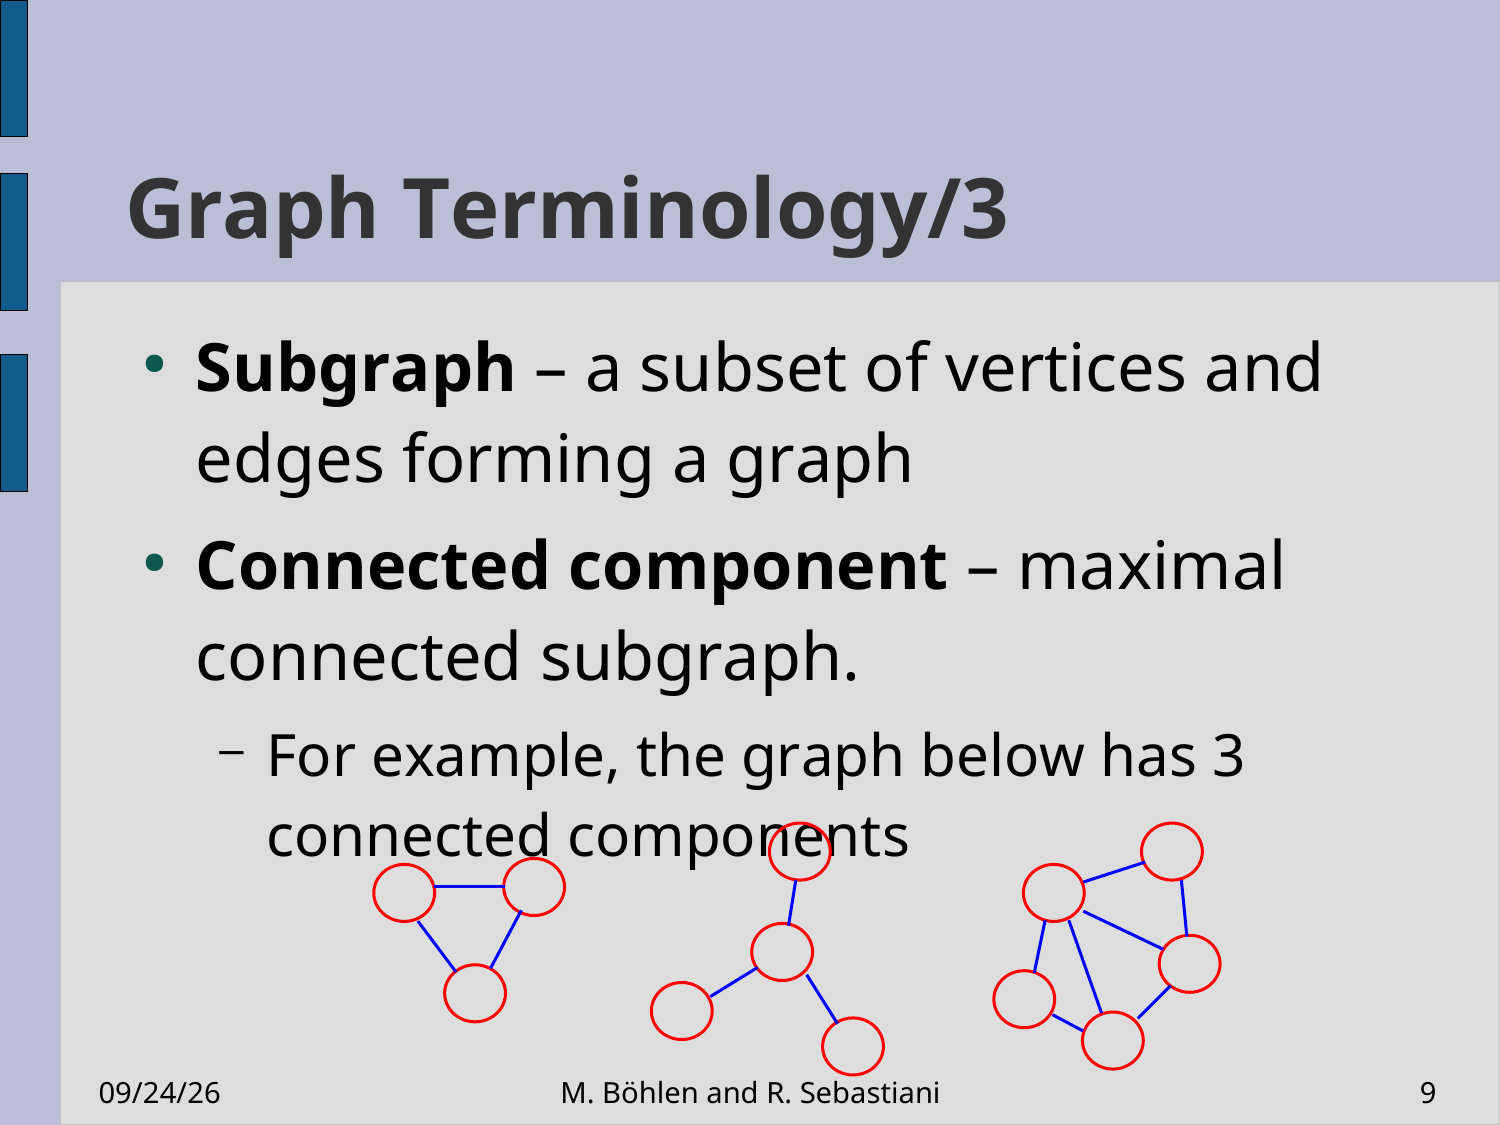

# Graph Terminology/3
Subgraph – a subset of vertices and edges forming a graph
Connected component – maximal connected subgraph.
For example, the graph below has 3 connected components
M. Böhlen and R. Sebastiani
9